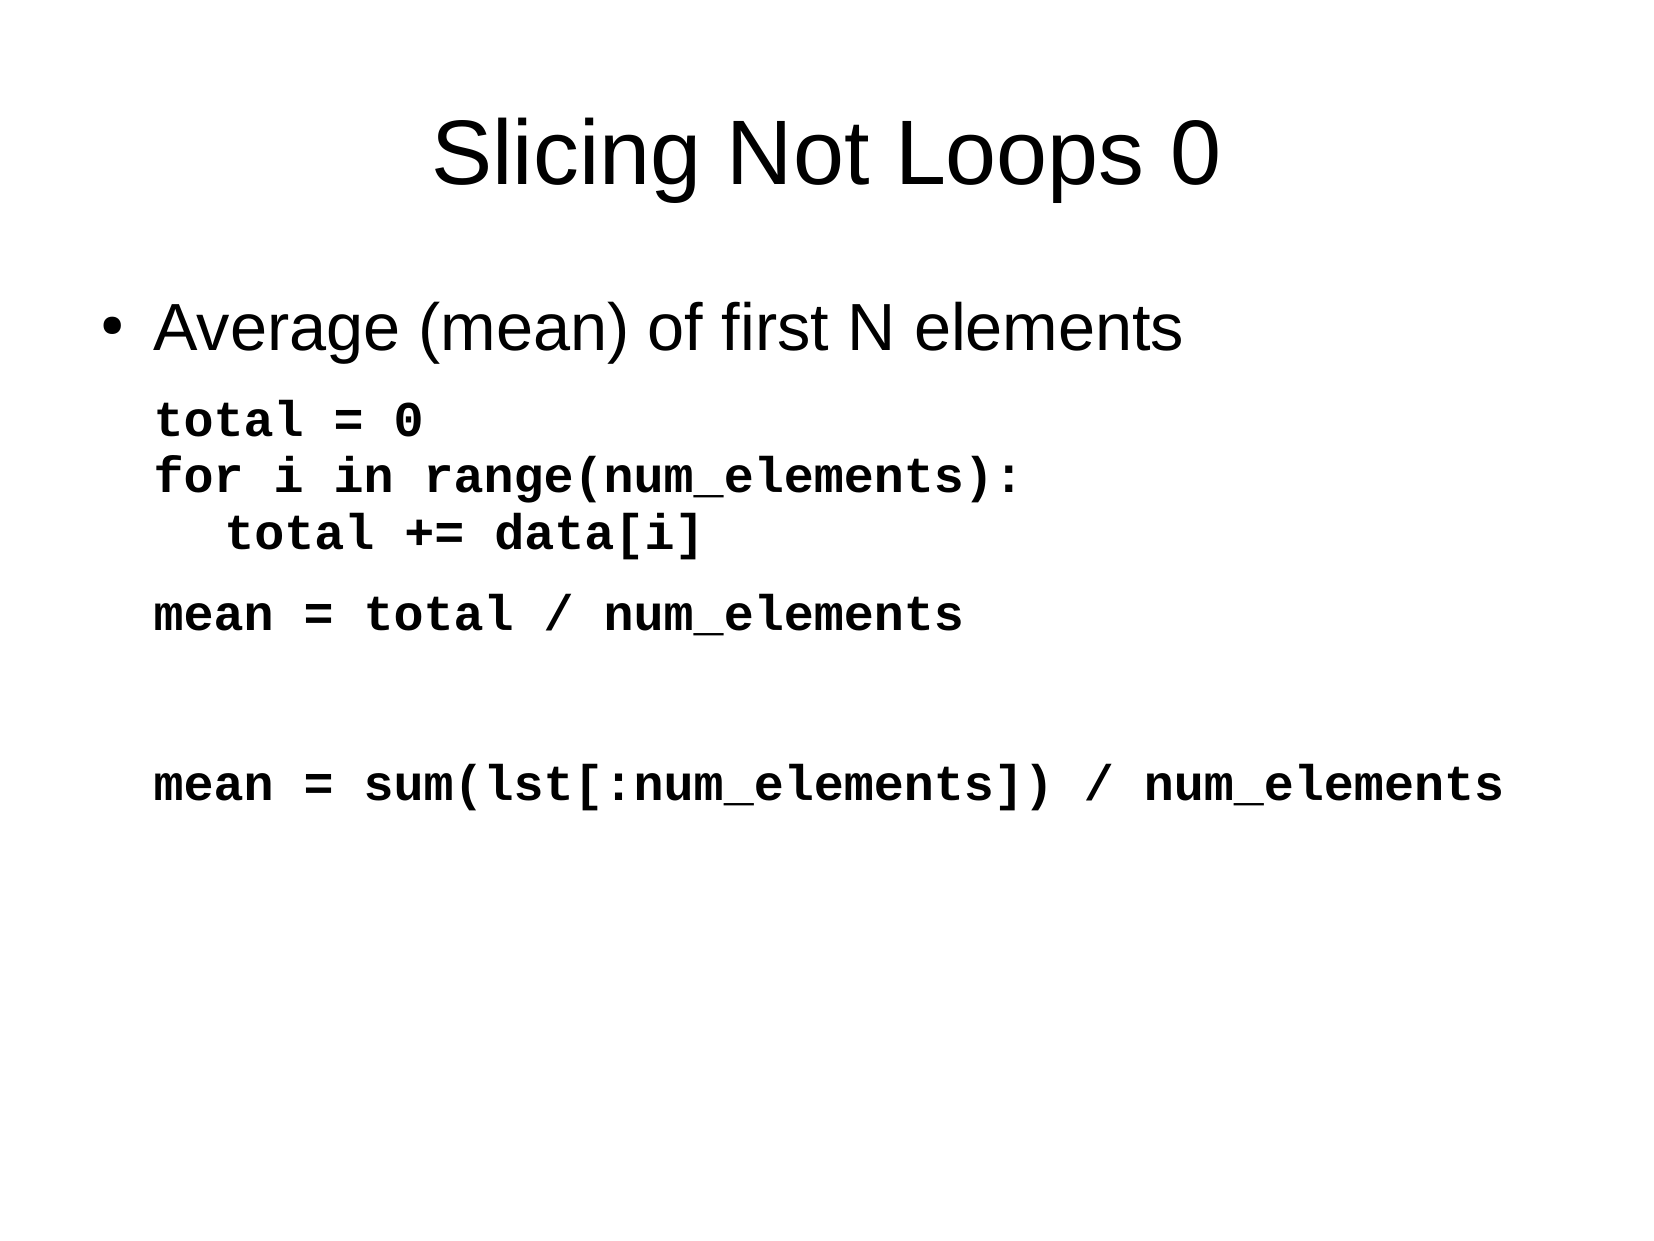

# Slicing Not Loops 0
Average (mean) of first N elements
total = 0
for i in range(num_elements):
total += data[i]
mean = total / num_elements
mean = sum(lst[:num_elements]) / num_elements